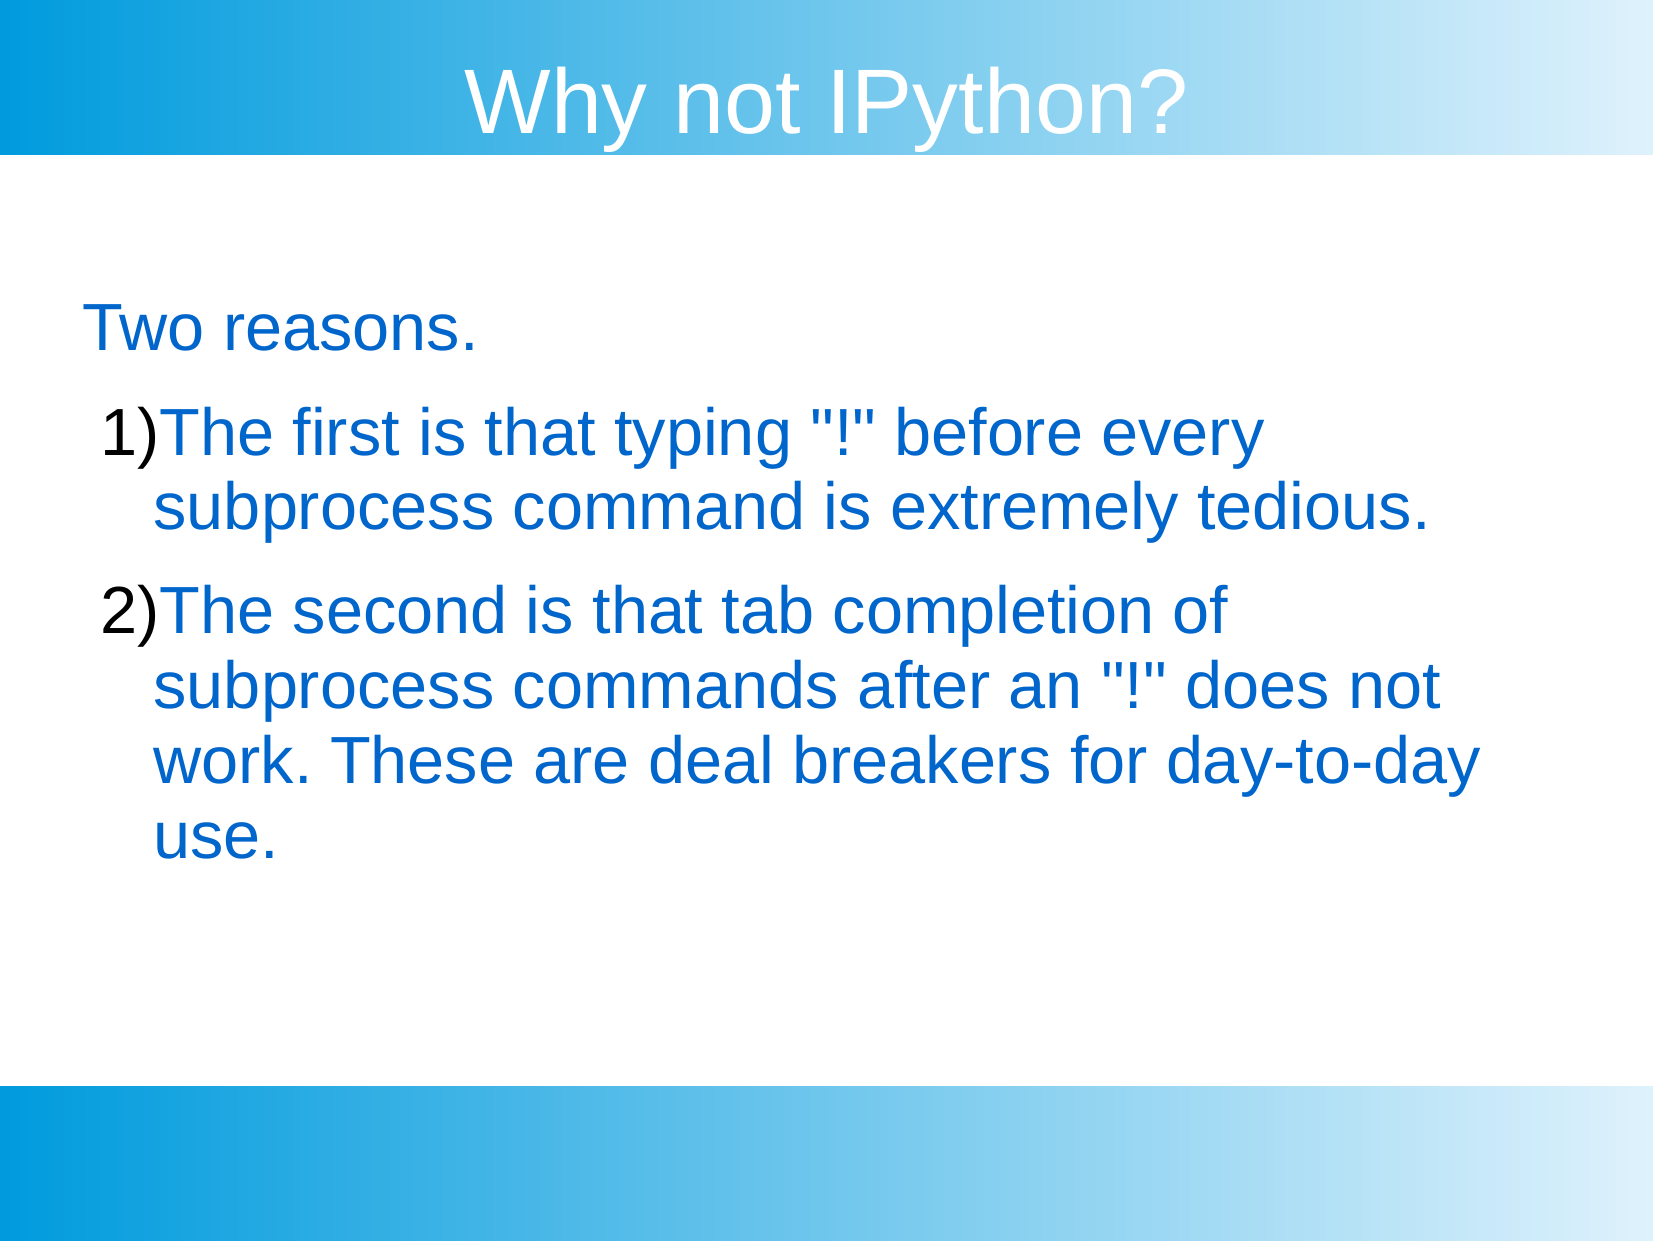

# Why not IPython?
Two reasons.
The first is that typing "!" before every subprocess command is extremely tedious.
The second is that tab completion of subprocess commands after an "!" does not work. These are deal breakers for day-to-day use.